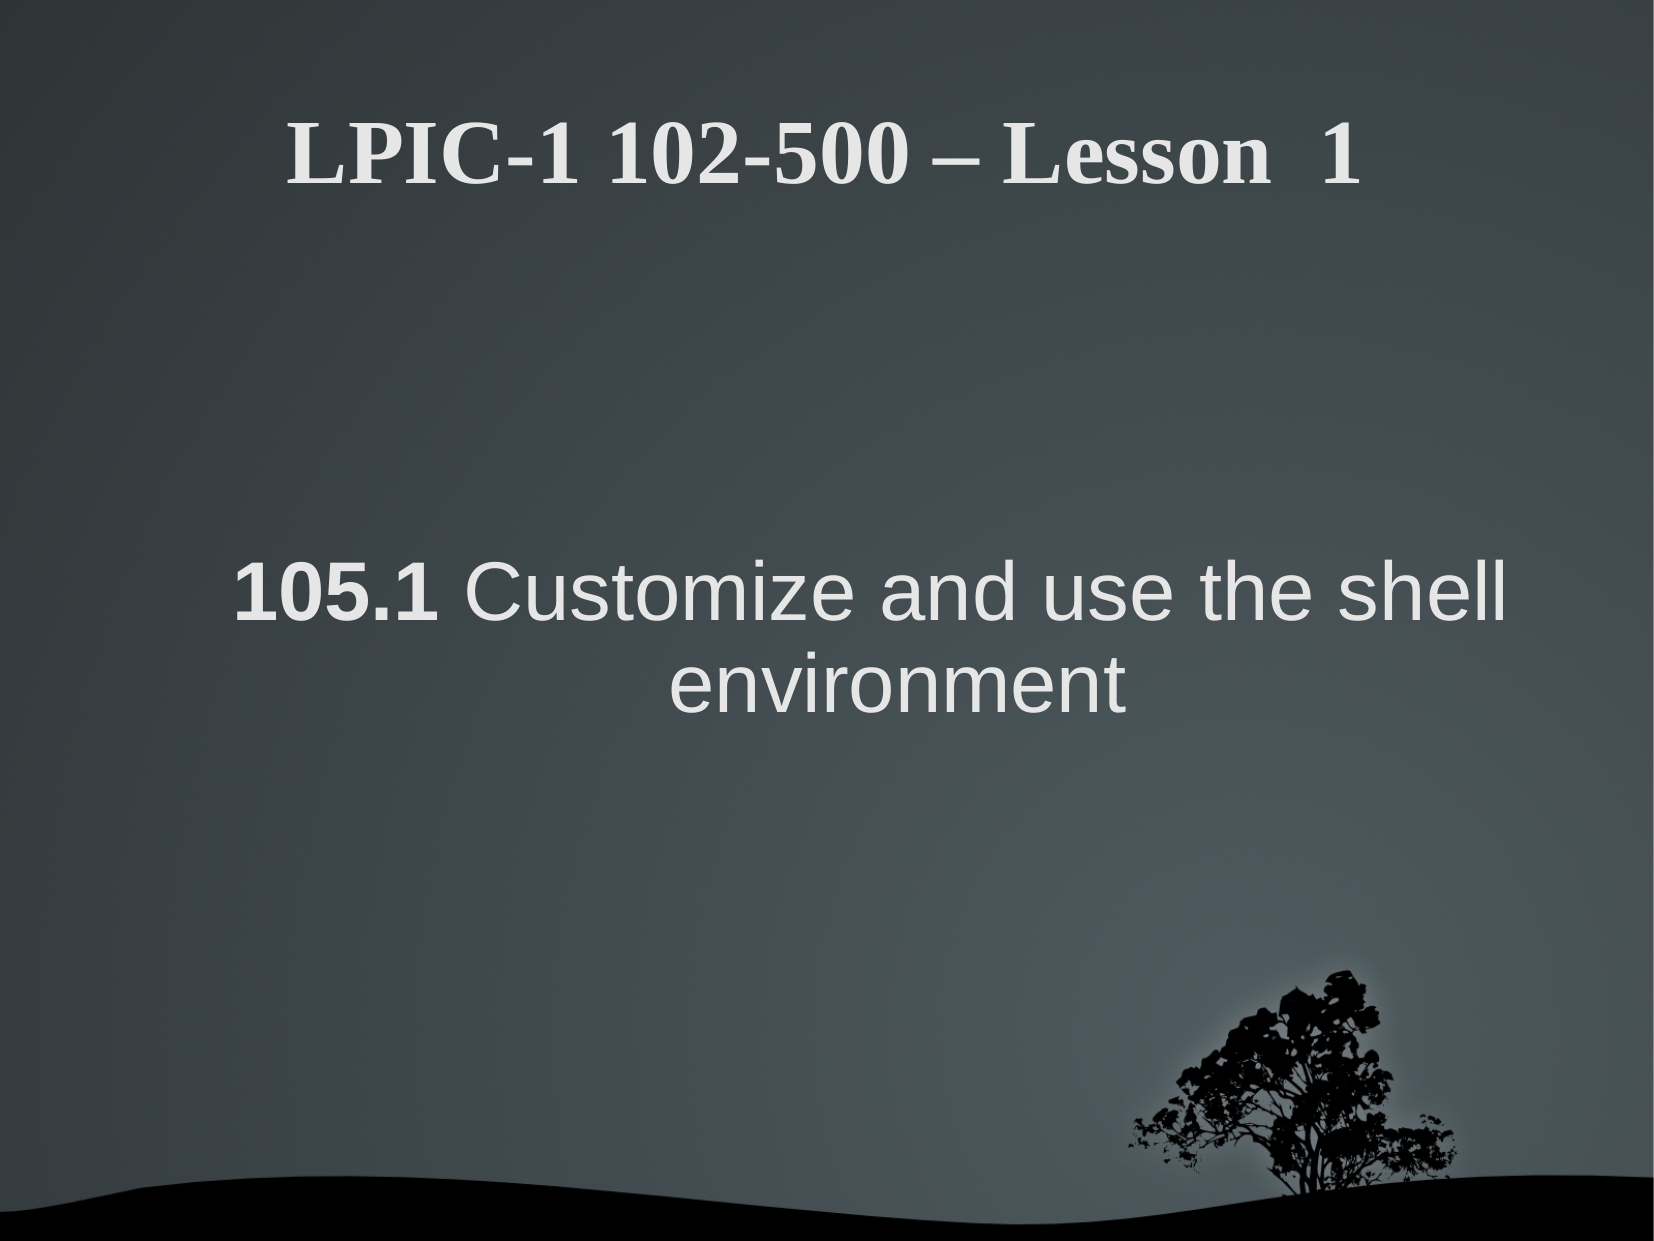

# LPIC-1 102-500 – Lesson 1
105.1 Customize and use the shell environment